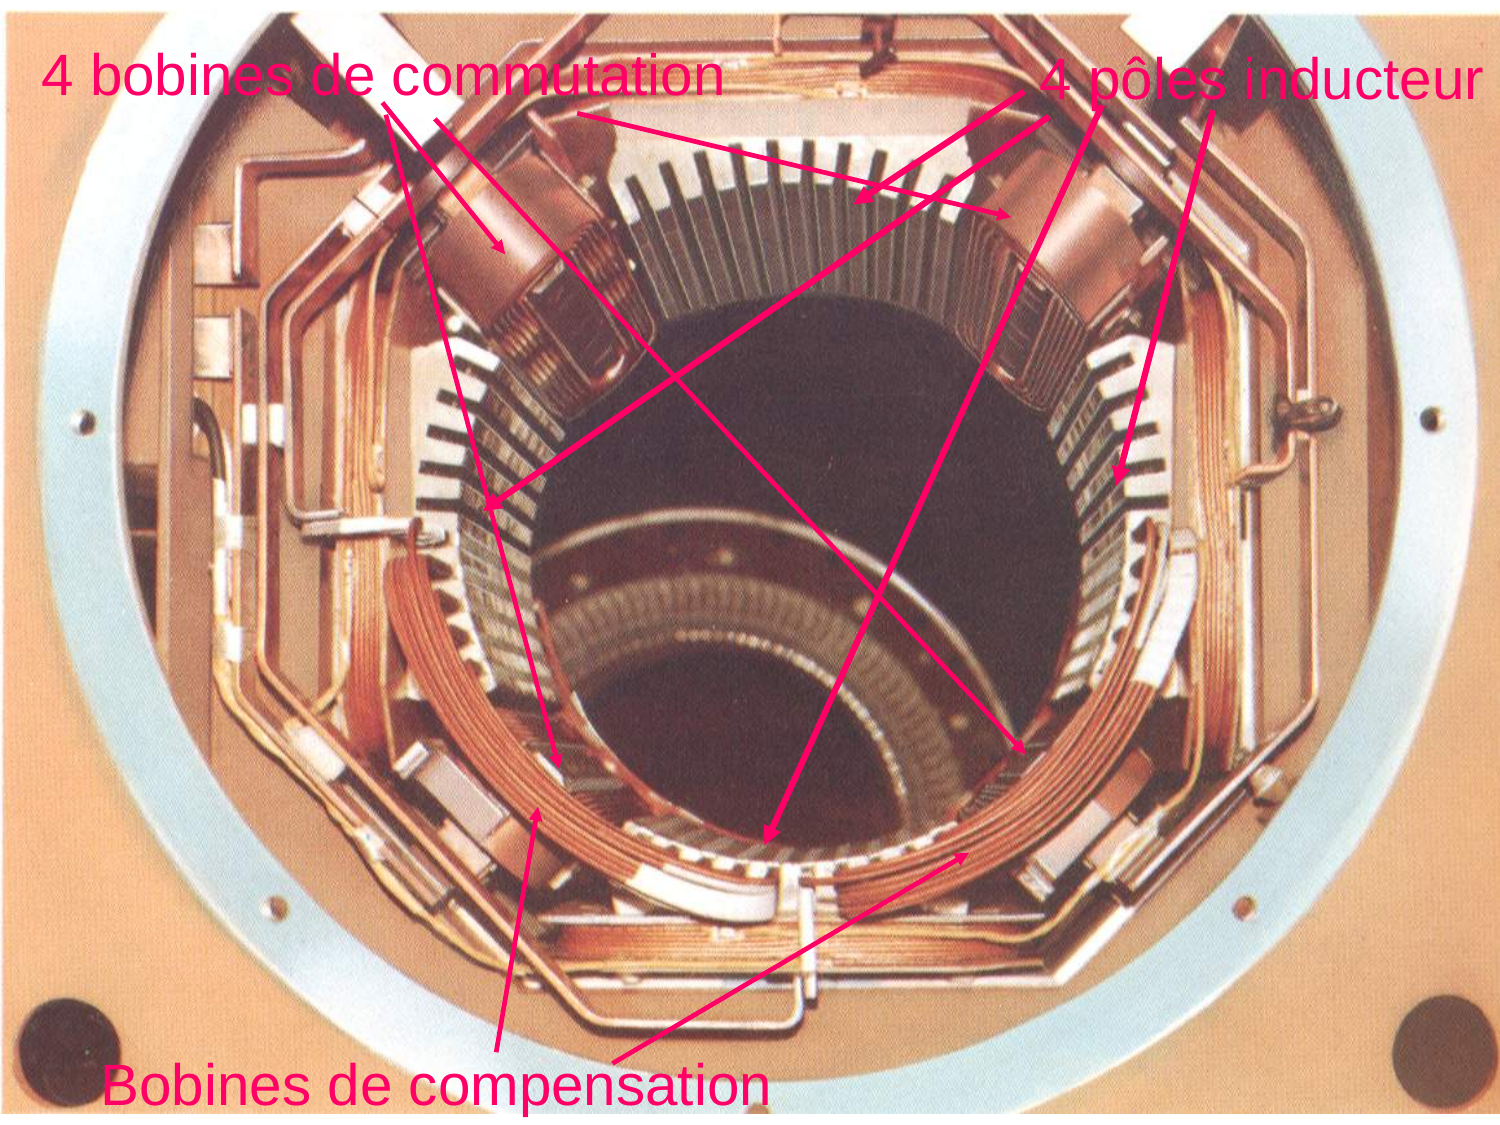

4 bobines de commutation
4 pôles inducteur
Bobines de compensation